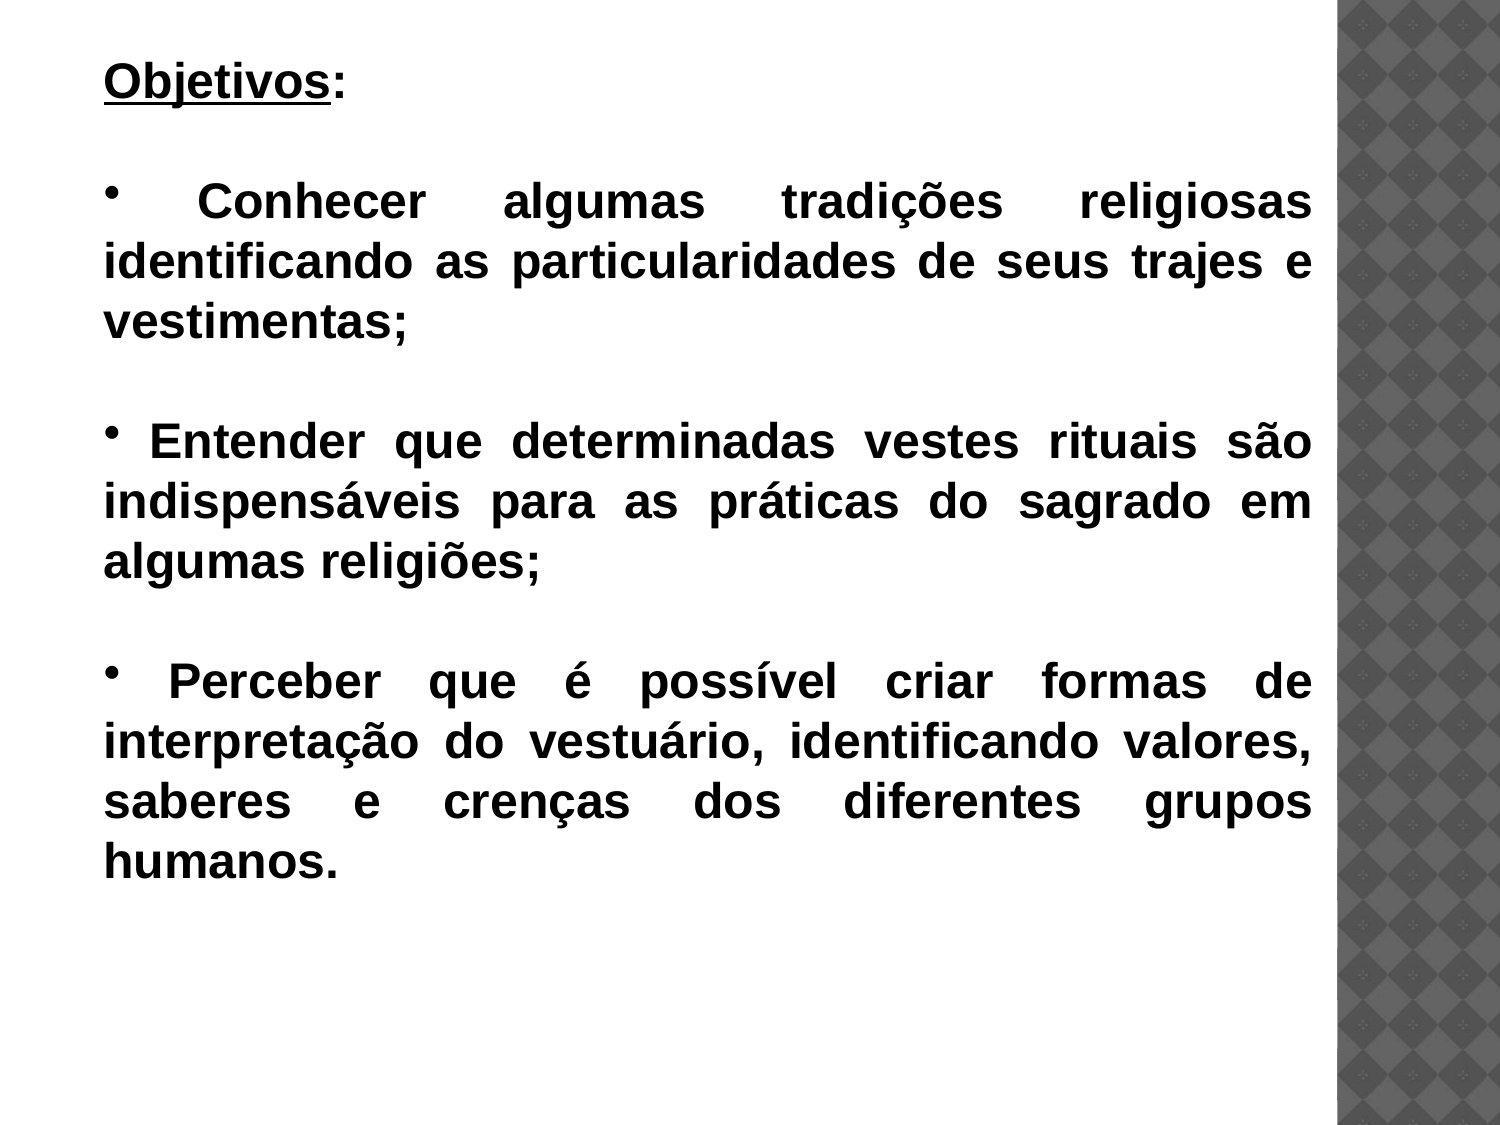

Objetivos:
 Conhecer algumas tradições religiosas identificando as particularidades de seus trajes e vestimentas;
 Entender que determinadas vestes rituais são indispensáveis para as práticas do sagrado em algumas religiões;
 Perceber que é possível criar formas de interpretação do vestuário, identificando valores, saberes e crenças dos diferentes grupos humanos.